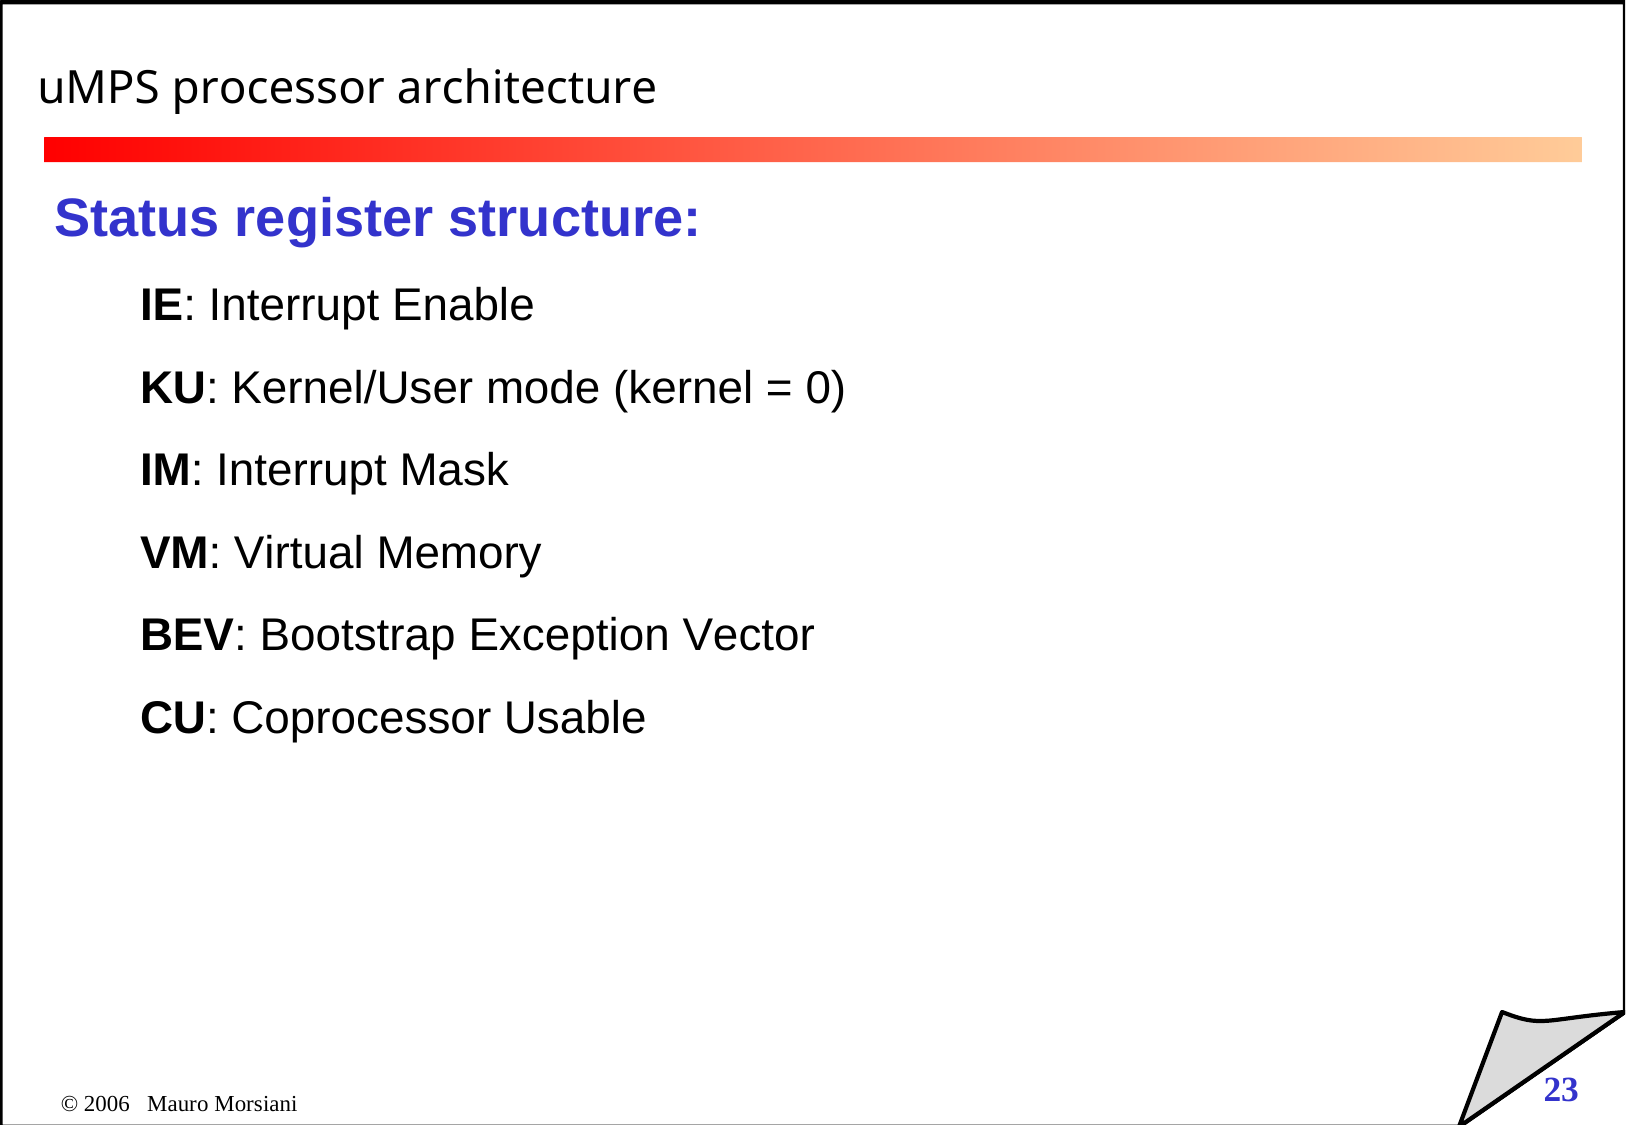

# uMPS processor architecture
Status register structure:
IE: Interrupt Enable
KU: Kernel/User mode (kernel = 0)
IM: Interrupt Mask
VM: Virtual Memory
BEV: Bootstrap Exception Vector
CU: Coprocessor Usable